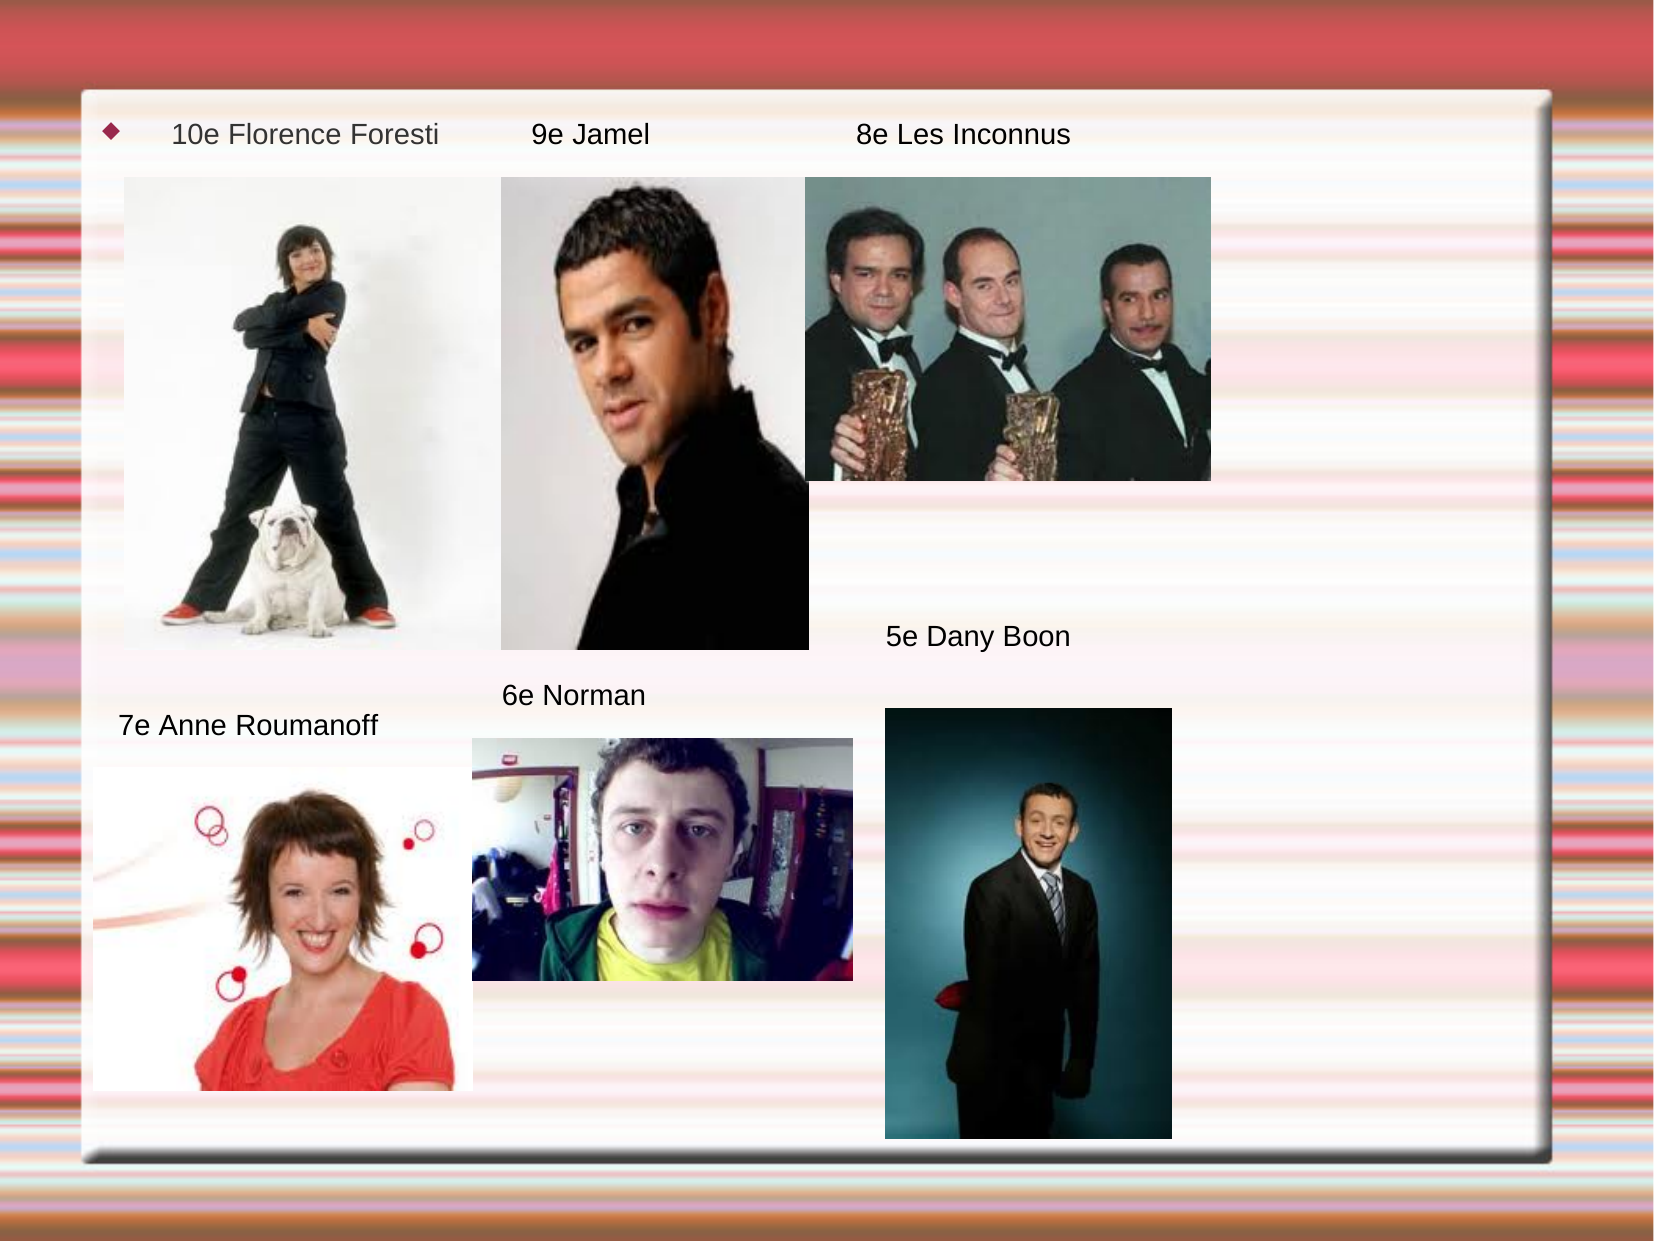

# 10e Florence Foresti
9e Jamel
8e Les Inconnus
5e Dany Boon
6e Norman
7e Anne Roumanoff